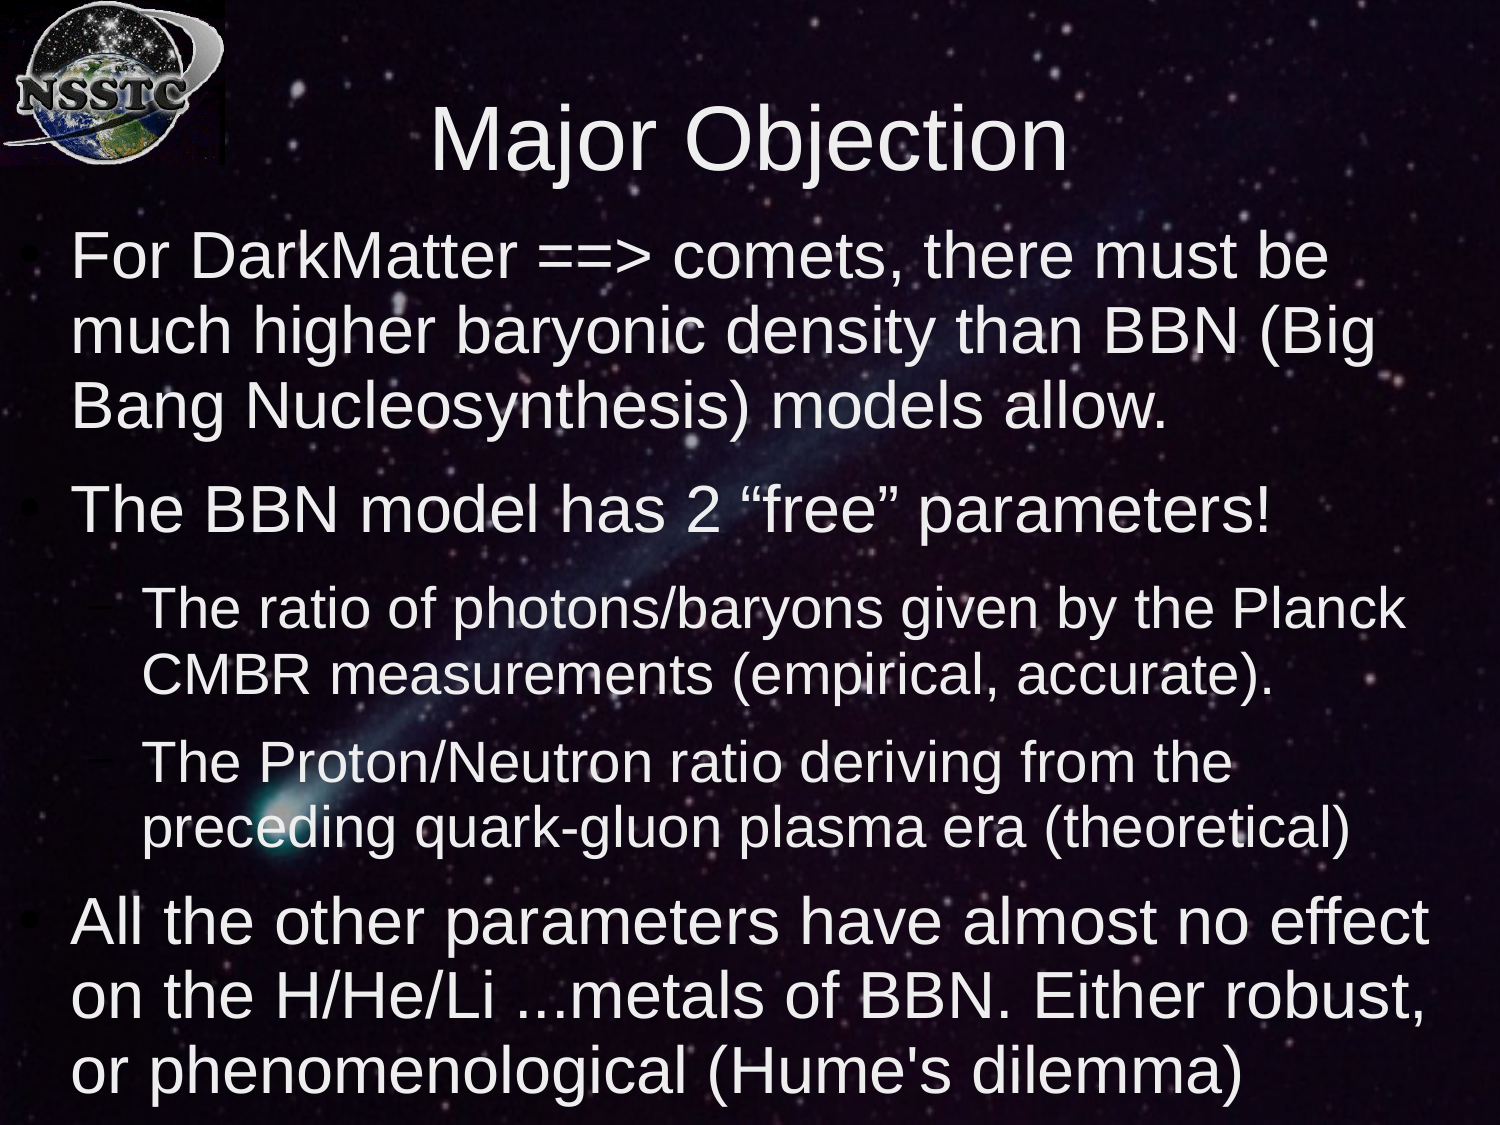

# Major Objection
For DarkMatter ==> comets, there must be much higher baryonic density than BBN (Big Bang Nucleosynthesis) models allow.
The BBN model has 2 “free” parameters!
The ratio of photons/baryons given by the Planck CMBR measurements (empirical, accurate).
The Proton/Neutron ratio deriving from the preceding quark-gluon plasma era (theoretical)
All the other parameters have almost no effect on the H/He/Li ...metals of BBN. Either robust, or phenomenological (Hume's dilemma)